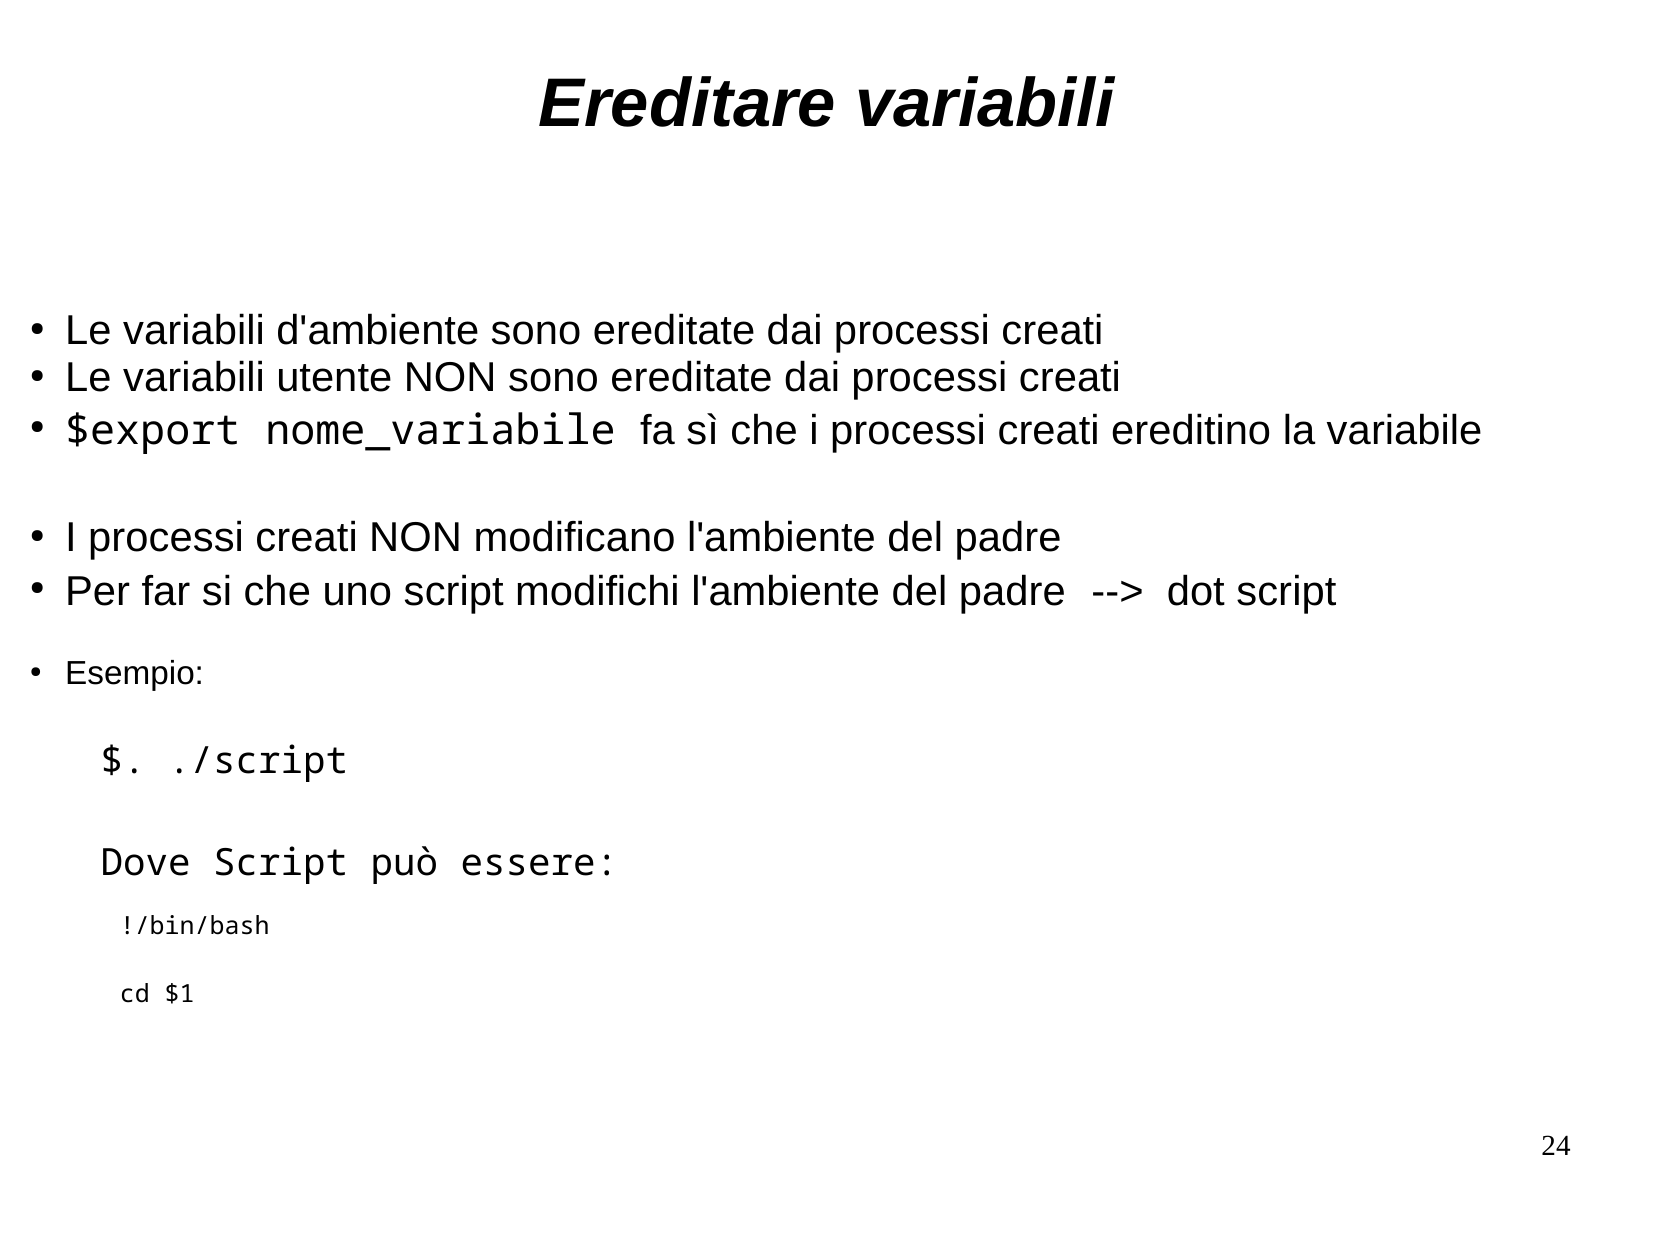

# Ereditare variabili
Le variabili d'ambiente sono ereditate dai processi creati
Le variabili utente NON sono ereditate dai processi creati
$export nome_variabile fa sì che i processi creati ereditino la variabile
I processi creati NON modificano l'ambiente del padre
Per far si che uno script modifichi l'ambiente del padre --> dot script
Esempio:
$. ./script
Dove Script può essere:
!/bin/bash
cd $1
24